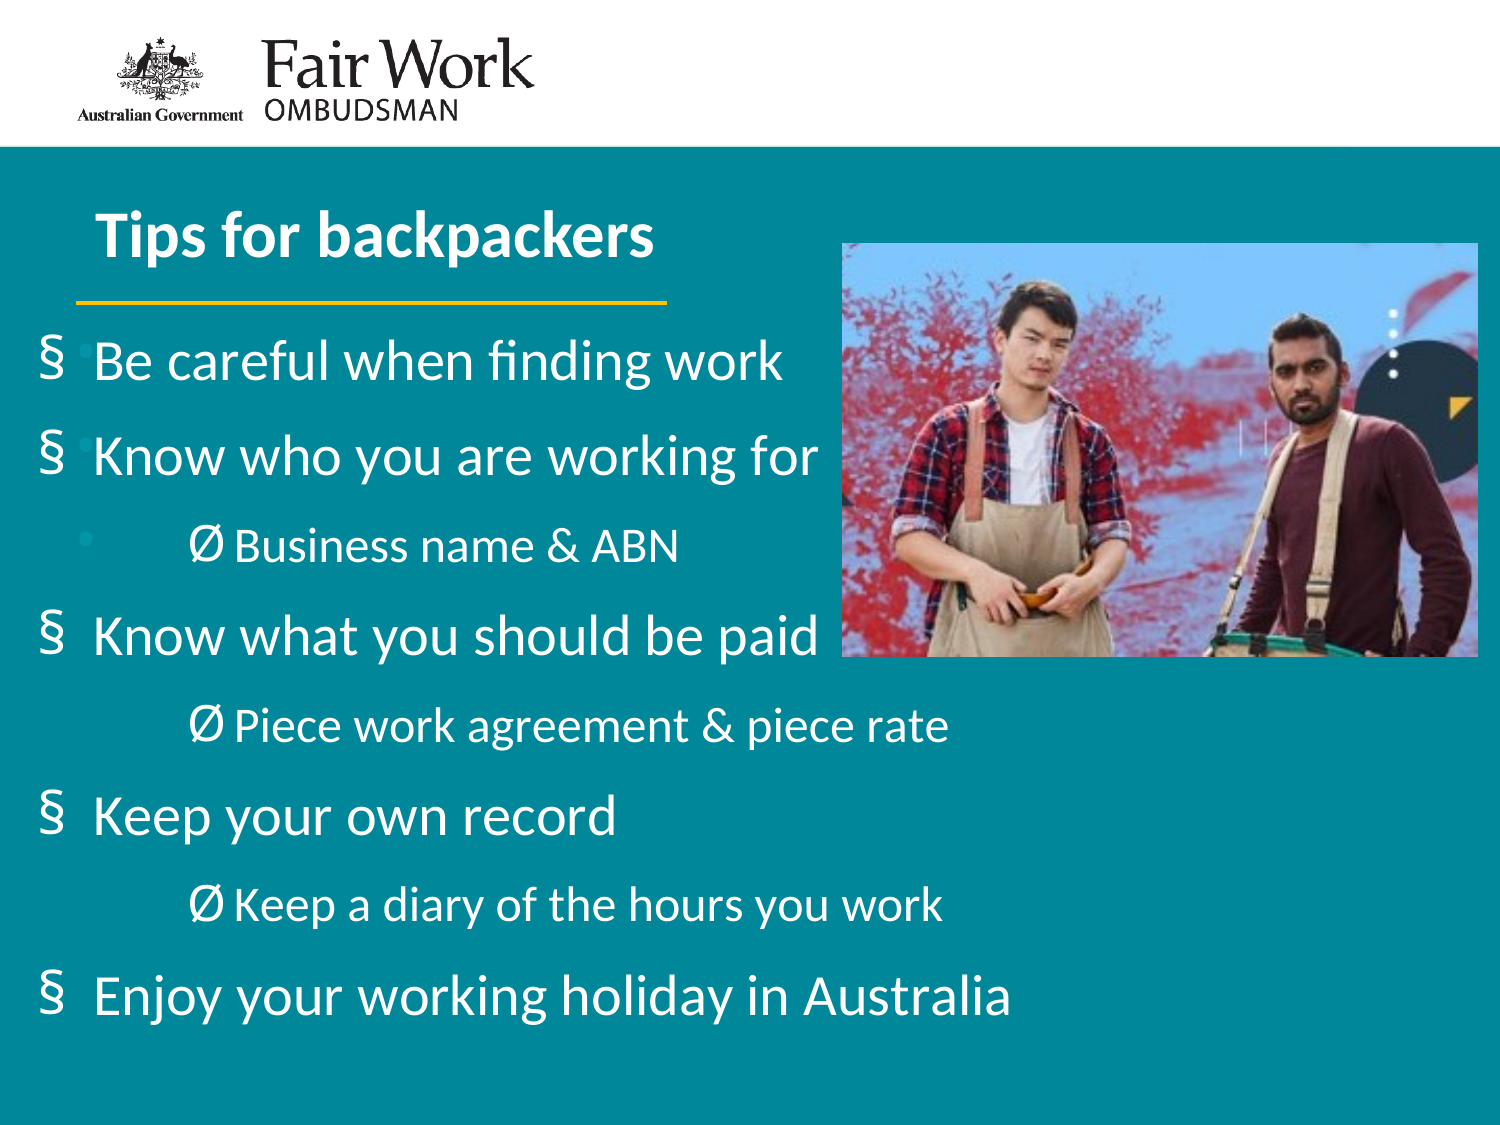

Tips for backpackers
#
Be careful when finding work
Know who you are working for
Business name & ABN
Know what you should be paid
Piece work agreement & piece rate
Keep your own record
Keep a diary of the hours you work
Enjoy your working holiday in Australia